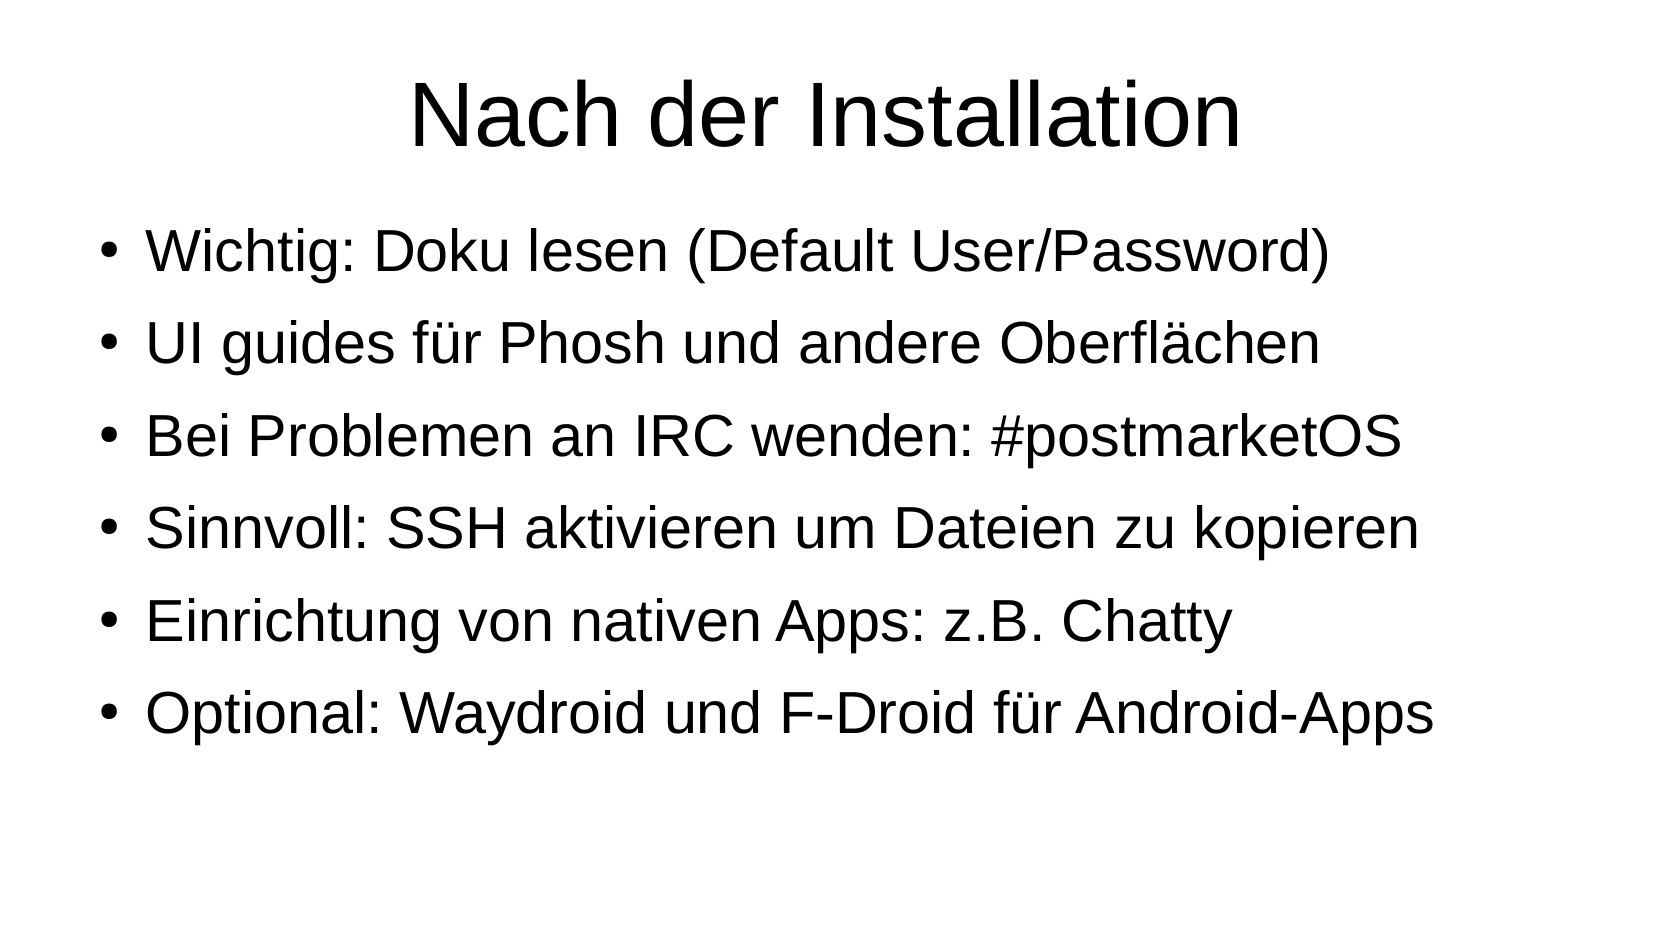

# Nach der Installation
Wichtig: Doku lesen (Default User/Password)
UI guides für Phosh und andere Oberflächen
Bei Problemen an IRC wenden: #postmarketOS
Sinnvoll: SSH aktivieren um Dateien zu kopieren
Einrichtung von nativen Apps: z.B. Chatty
Optional: Waydroid und F-Droid für Android-Apps